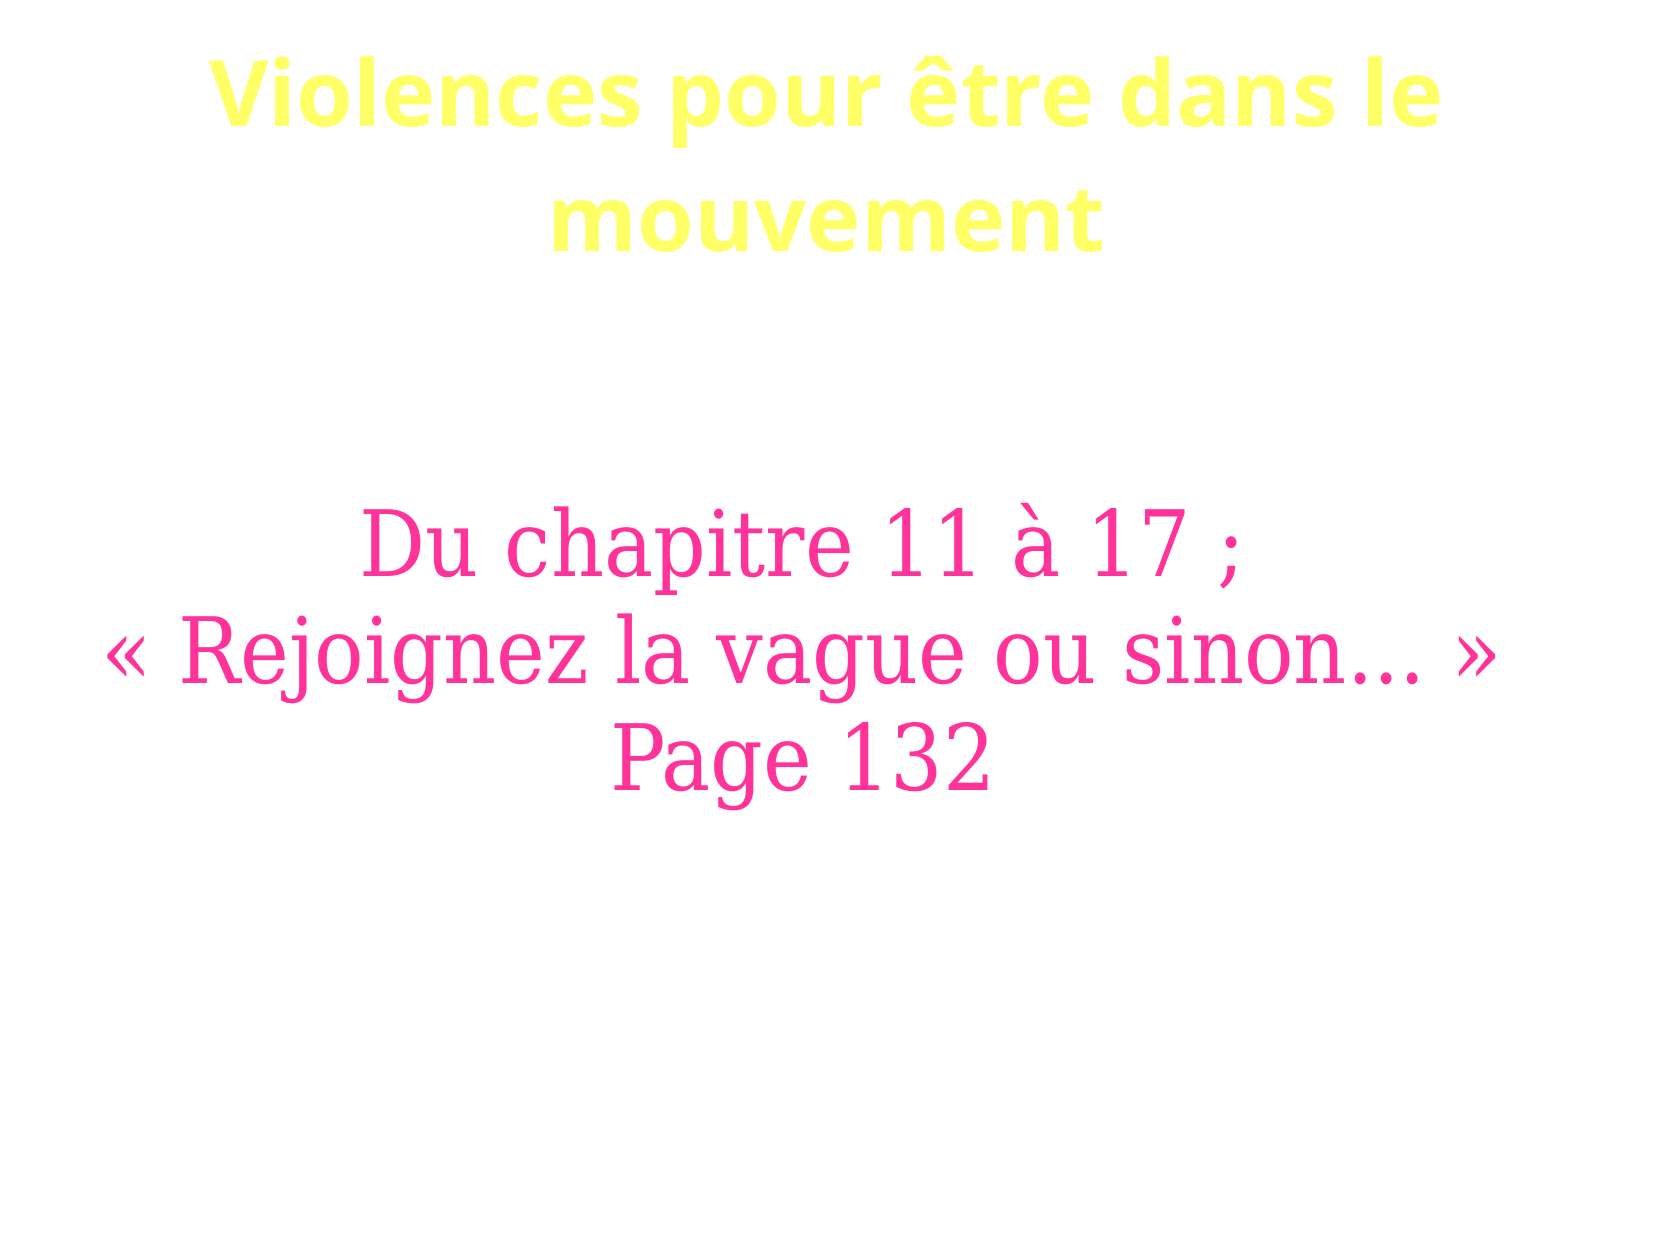

# Violences pour être dans le mouvement
Du chapitre 11 à 17 ;
« Rejoignez la vague ou sinon... »
Page 132